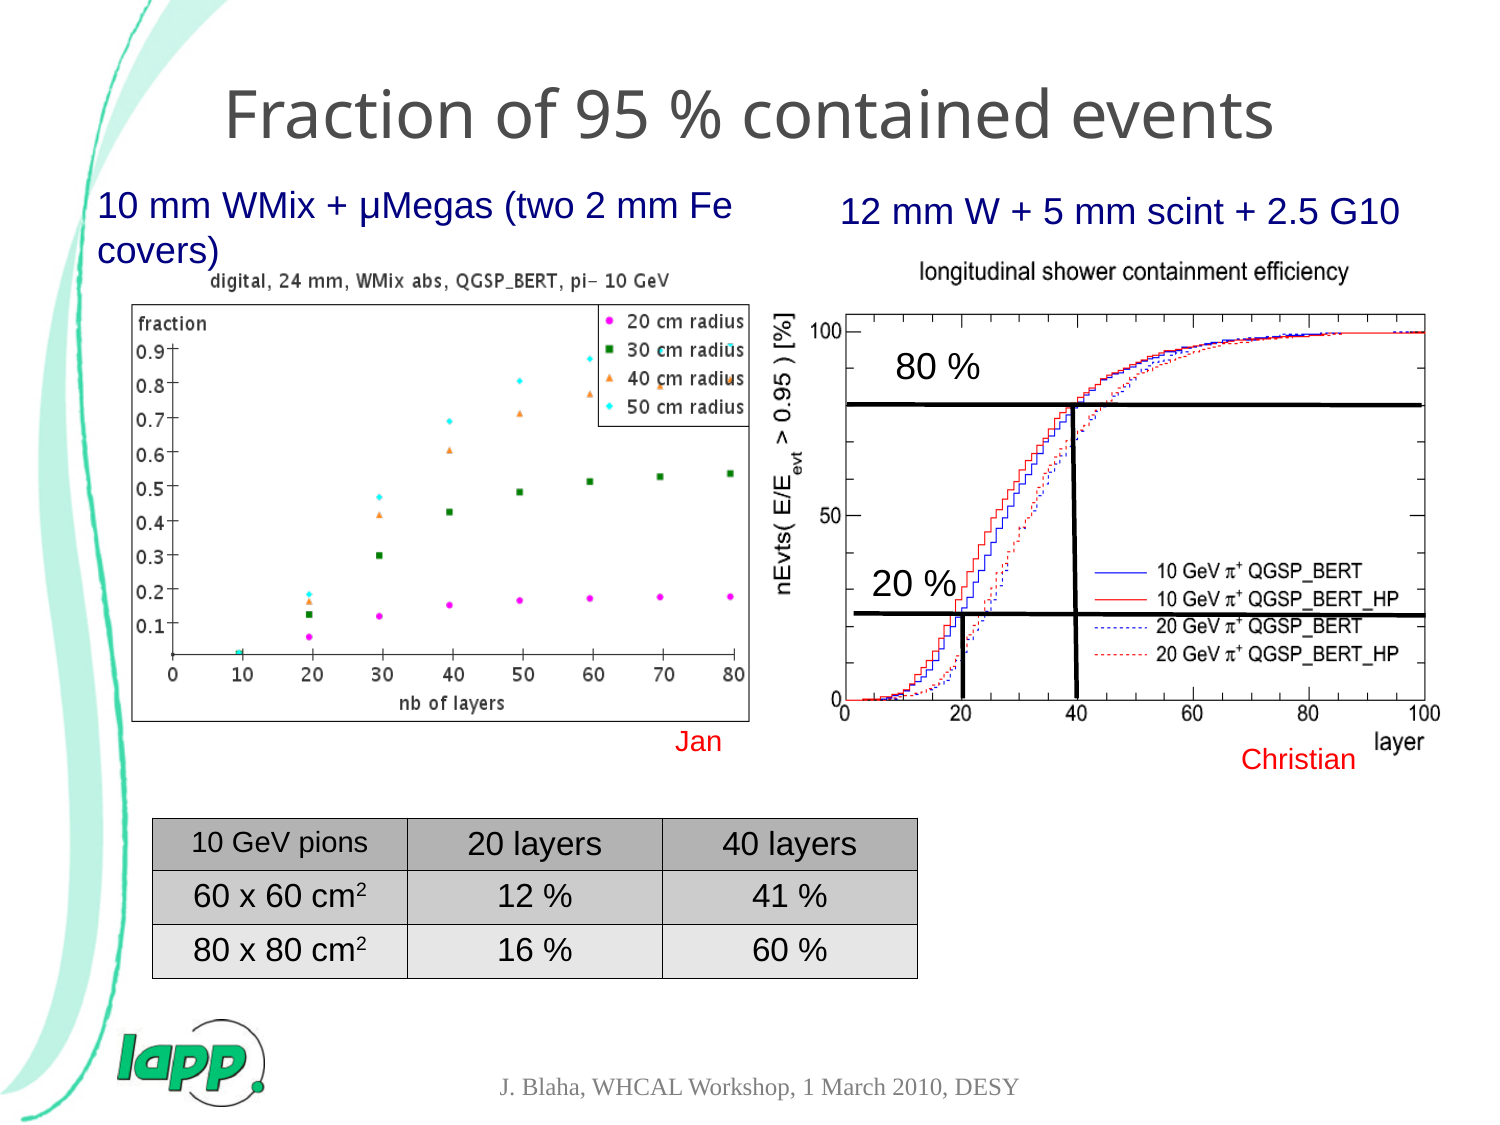

Fraction of 95 % contained events
#
10 mm WMix + µMegas (two 2 mm Fe covers)
12 mm W + 5 mm scint + 2.5 G10
80 %
20 %
Jan
Christian
| 10 GeV pions | 20 layers | 40 layers |
| --- | --- | --- |
| 60 x 60 cm2 | 12 % | 41 % |
| 80 x 80 cm2 | 16 % | 60 % |
J. Blaha, WHCAL Workshop, 1 March 2010, DESY